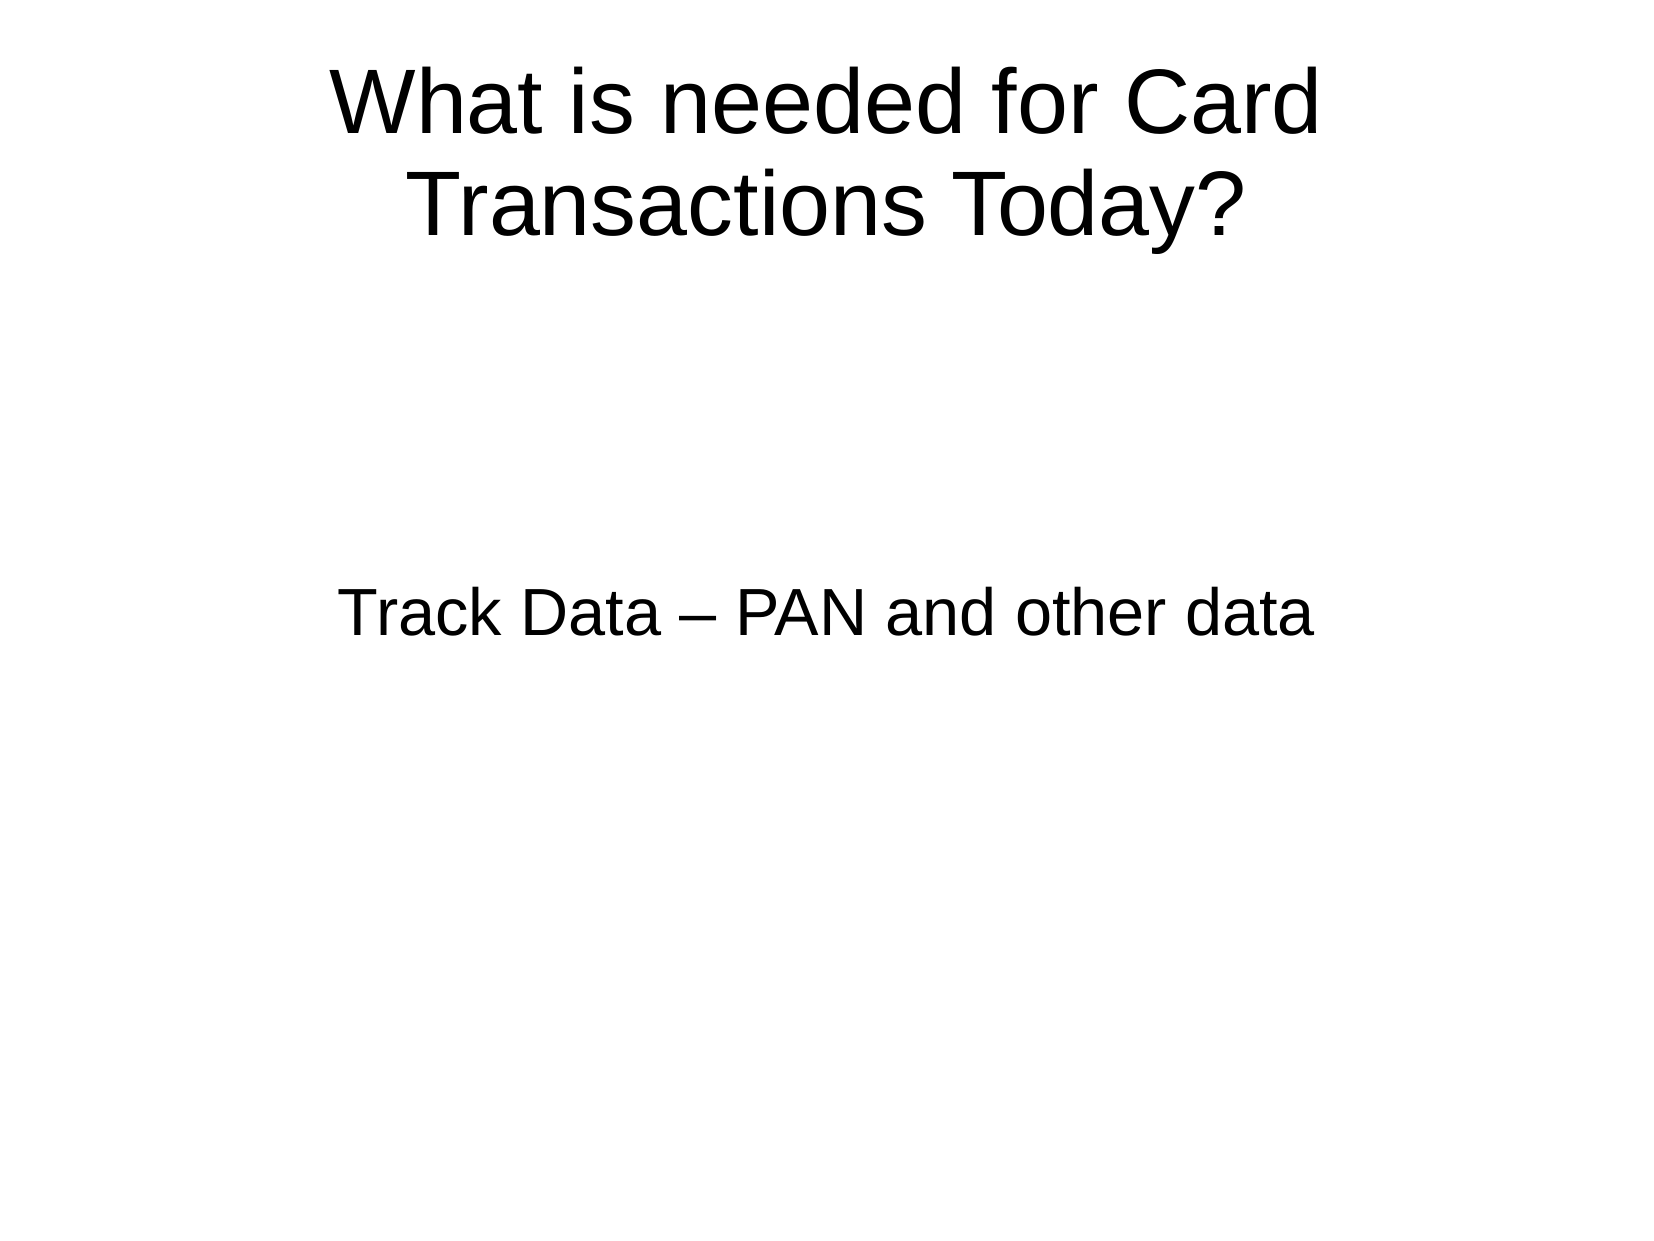

# What is needed for Card Transactions Today?
Track Data – PAN and other data